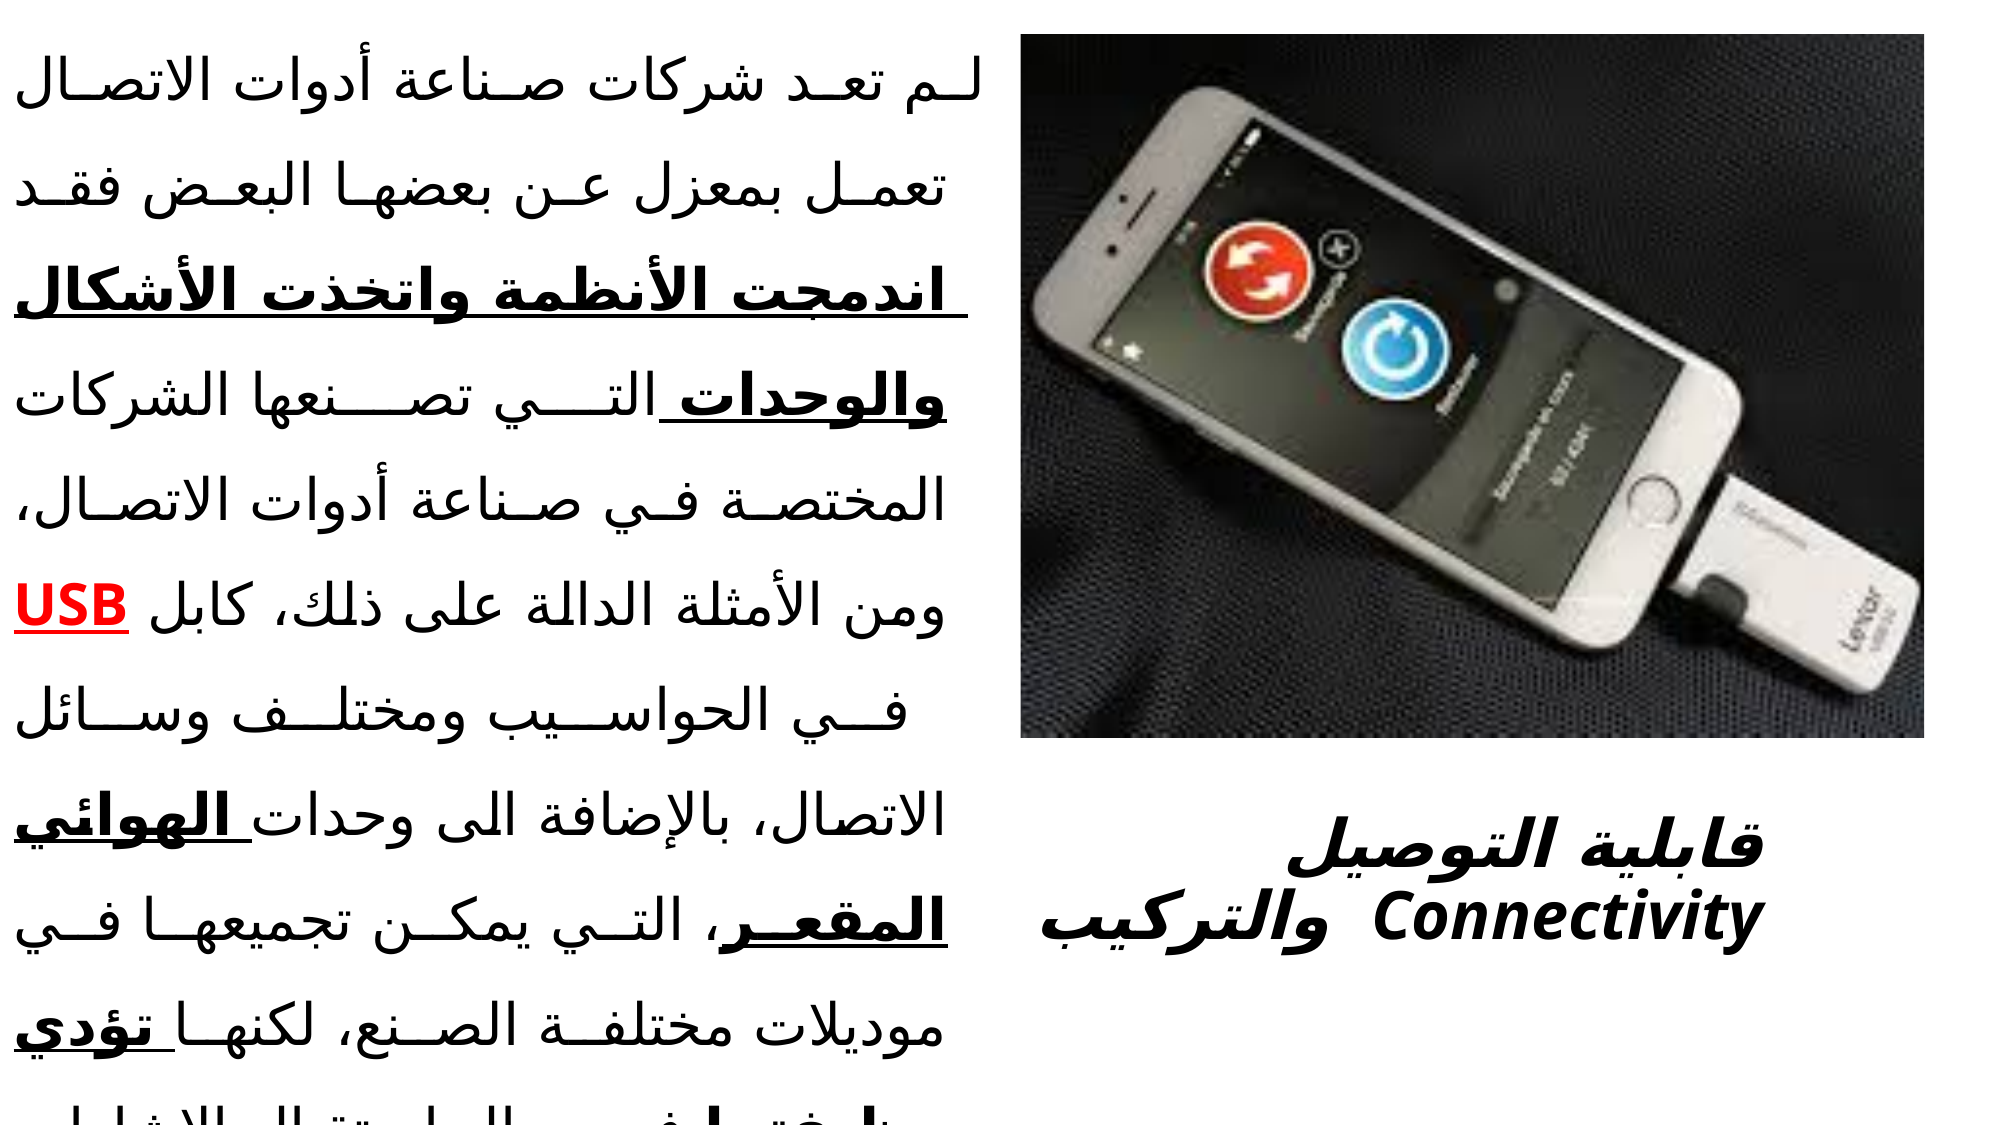

# لم تعد شركات صناعة أدوات الاتصال تعمل بمعزل عن بعضها البعض فقد اندمجت الأنظمة واتخذت الأشكال والوحدات التي تصنعها الشركات المختصة في صناعة أدوات الاتصال، ومن الأمثلة الدالة على ذلك، كابل USB في الحواسيب ومختلف وسائل الاتصال، بالإضافة الى وحدات الهوائي المقعر، التي يمكن تجميعها في موديلات مختلفة الصنع، لكنها تؤدي وظيفتها في مجال استقبال الإشارات التليفزيونية على أكمل وجه فهناك مثلا الهوائي القائم على الوحدات التالية: الصحن من صناعة شركة (كوندور) والديمو (المحلل) من صنع شركة (Géant).
قابلية التوصيل والتركيب Connectivity